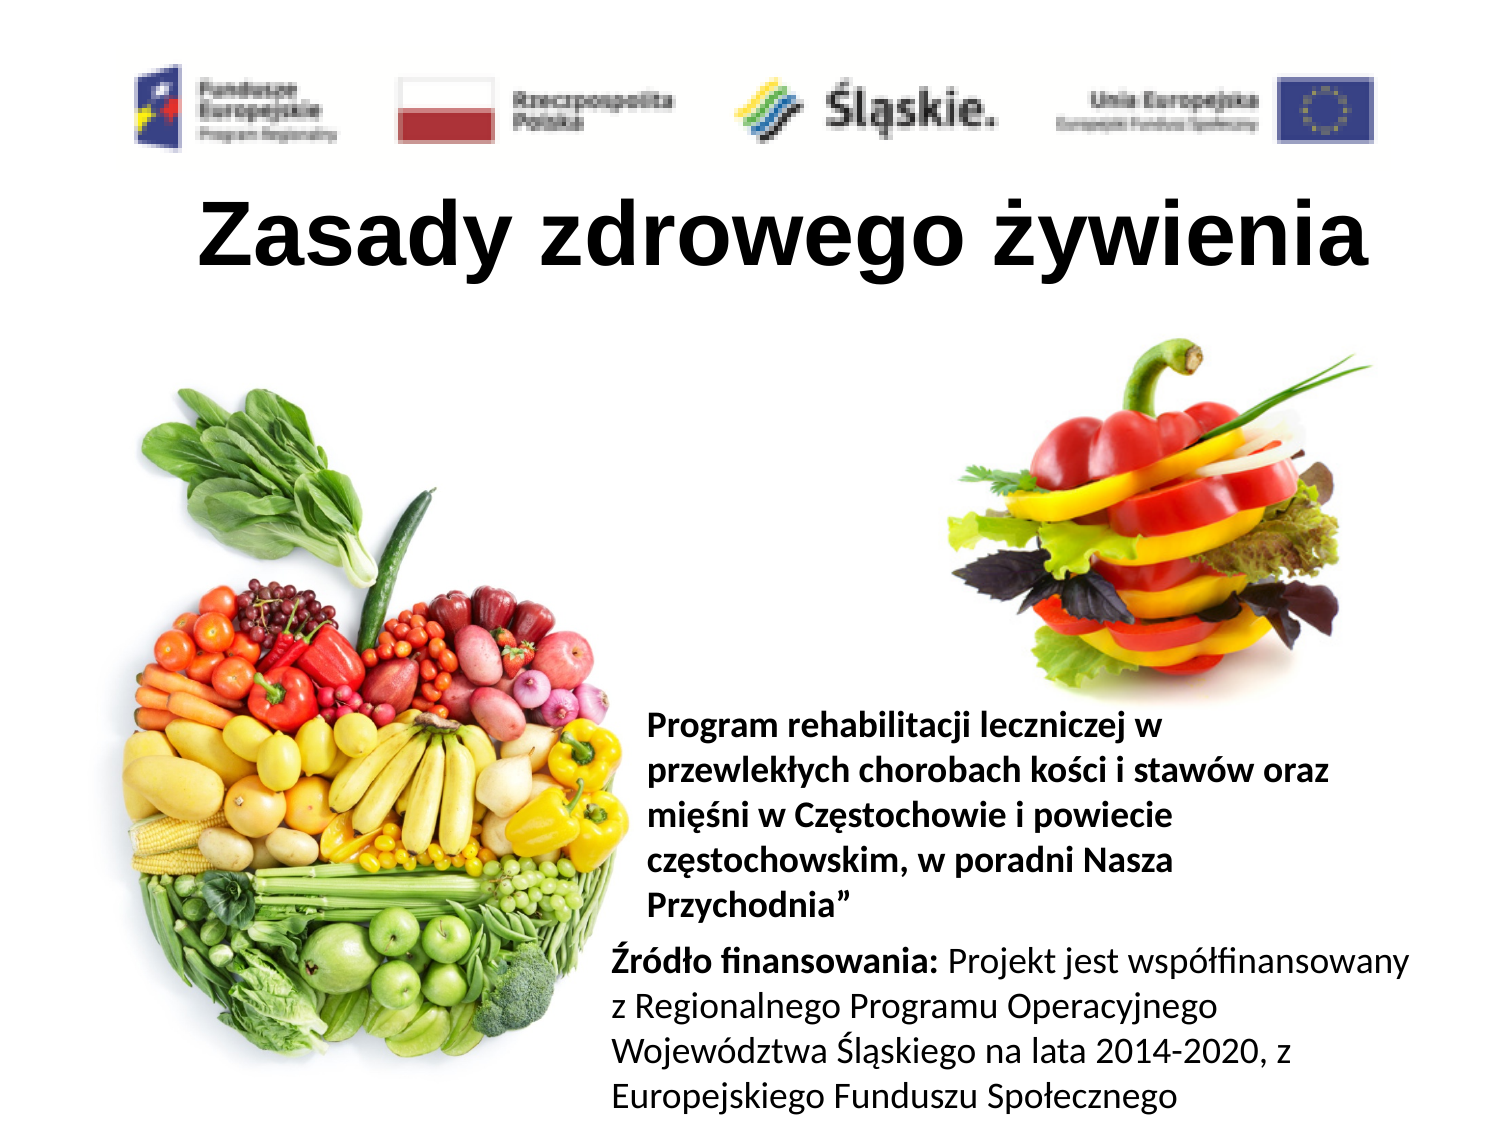

Zasady zdrowego żywienia
Program rehabilitacji leczniczej w przewlekłych chorobach kości i stawów oraz mięśni w Częstochowie i powiecie częstochowskim, w poradni Nasza Przychodnia”
Źródło finansowania: Projekt jest współfinansowany z Regionalnego Programu Operacyjnego Województwa Śląskiego na lata 2014-2020, z Europejskiego Funduszu Społecznego